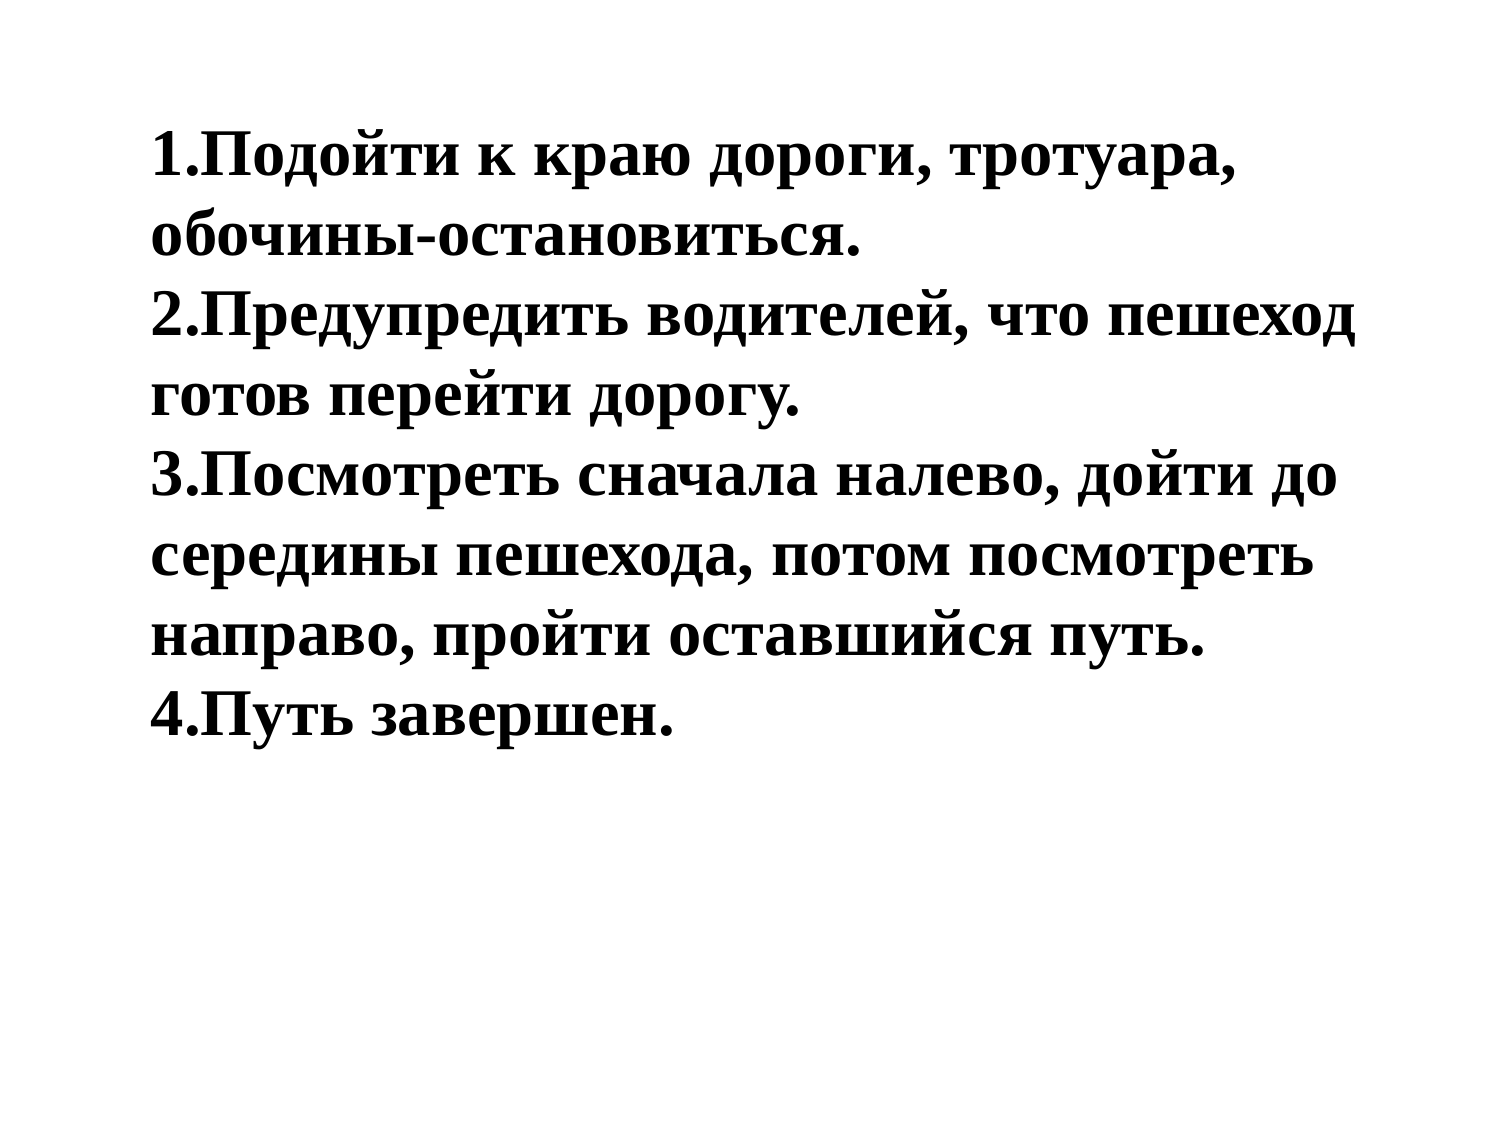

1.Подойти к краю дороги, тротуара, обочины-остановиться.
2.Предупредить водителей, что пешеход готов перейти дорогу.
3.Посмотреть сначала налево, дойти до середины пешехода, потом посмотреть направо, пройти оставшийся путь.
4.Путь завершен.